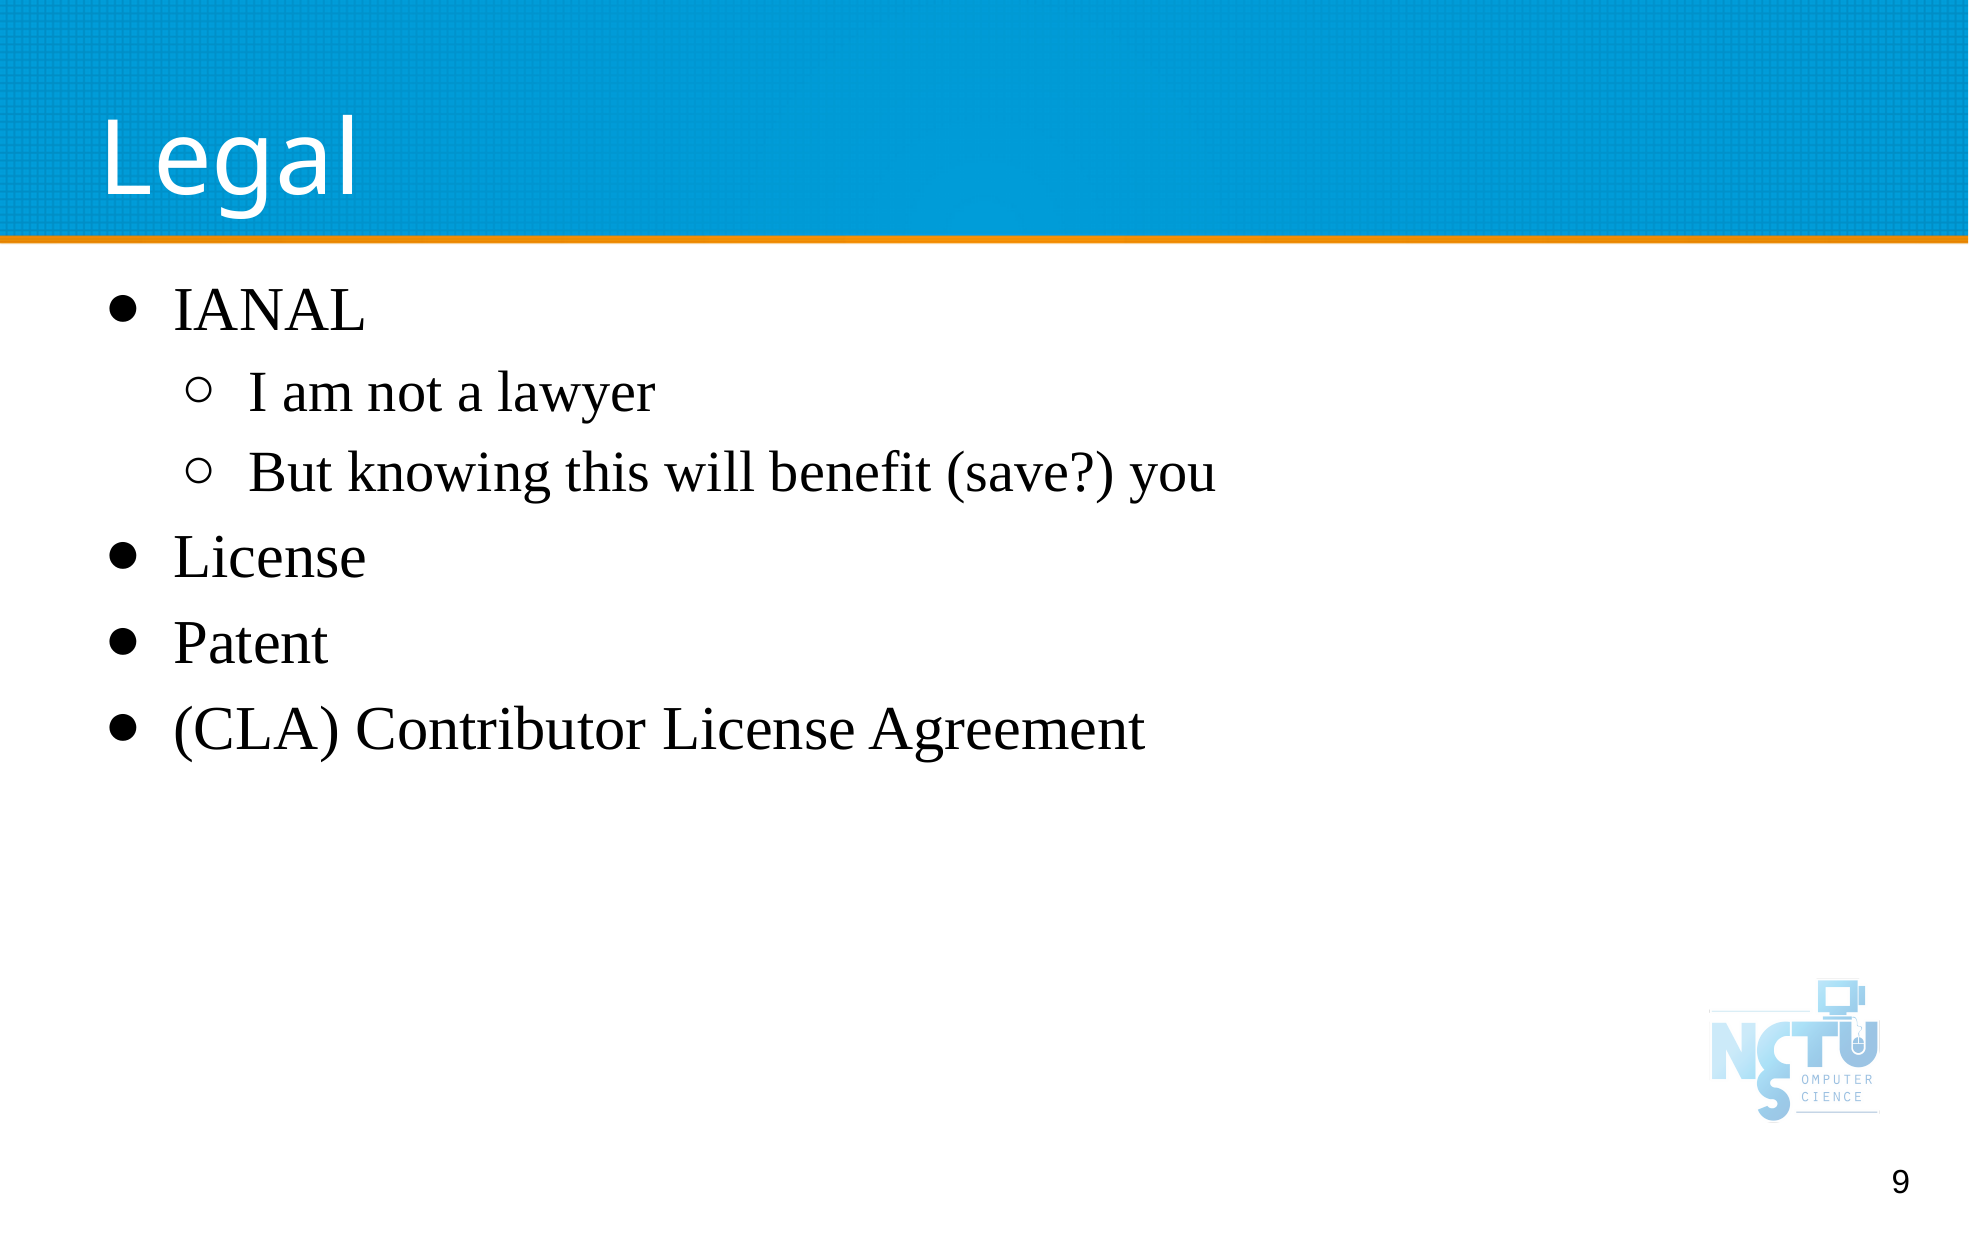

# Legal
IANAL
I am not a lawyer
But knowing this will benefit (save?) you
License
Patent
(CLA) Contributor License Agreement